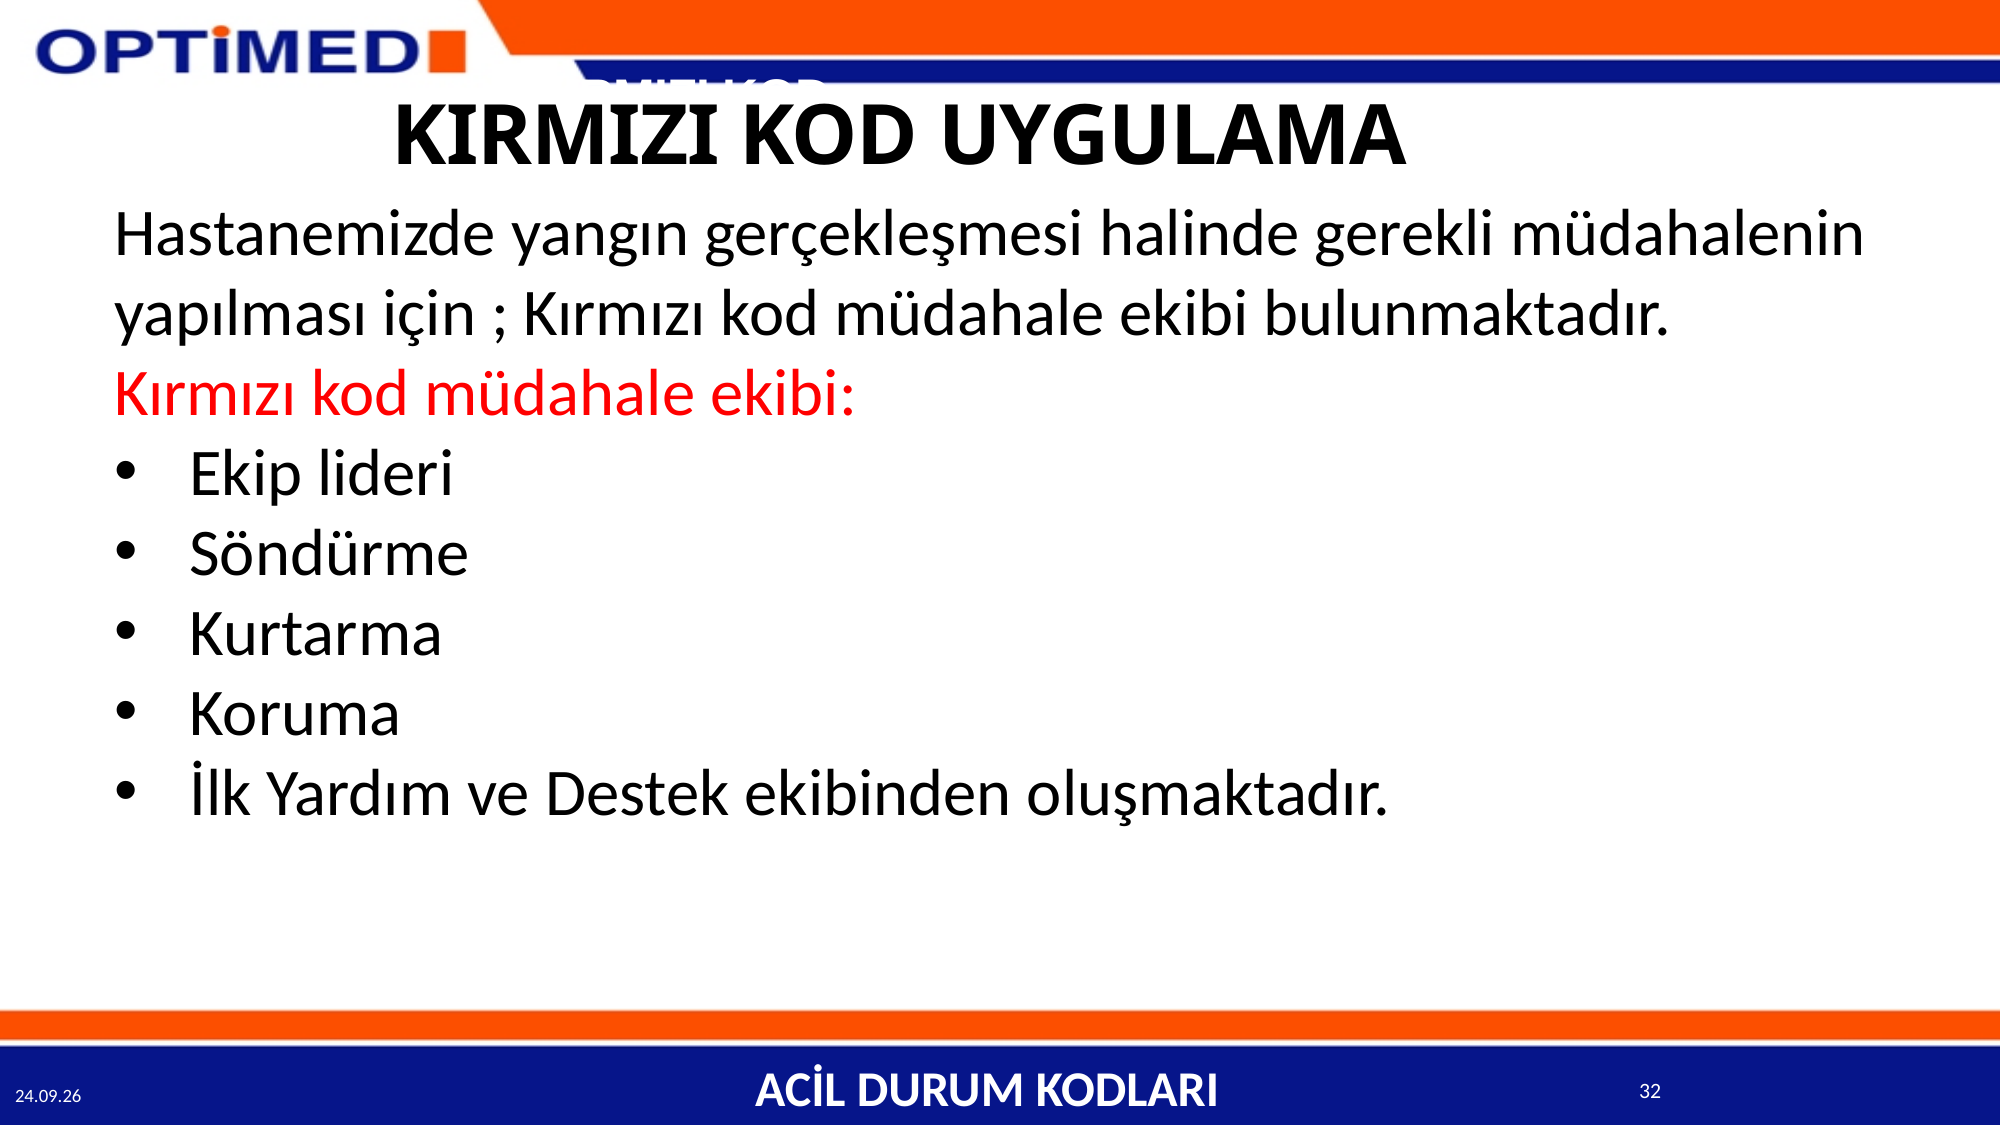

# KIRMIZI KOD
KIRMIZI KOD UYGULAMA
Hastanemizde yangın gerçekleşmesi halinde gerekli müdahalenin yapılması için ; Kırmızı kod müdahale ekibi bulunmaktadır.
Kırmızı kod müdahale ekibi:
Ekip lideri
Söndürme
Kurtarma
Koruma
İlk Yardım ve Destek ekibinden oluşmaktadır.
ACİL DURUM KODLARI